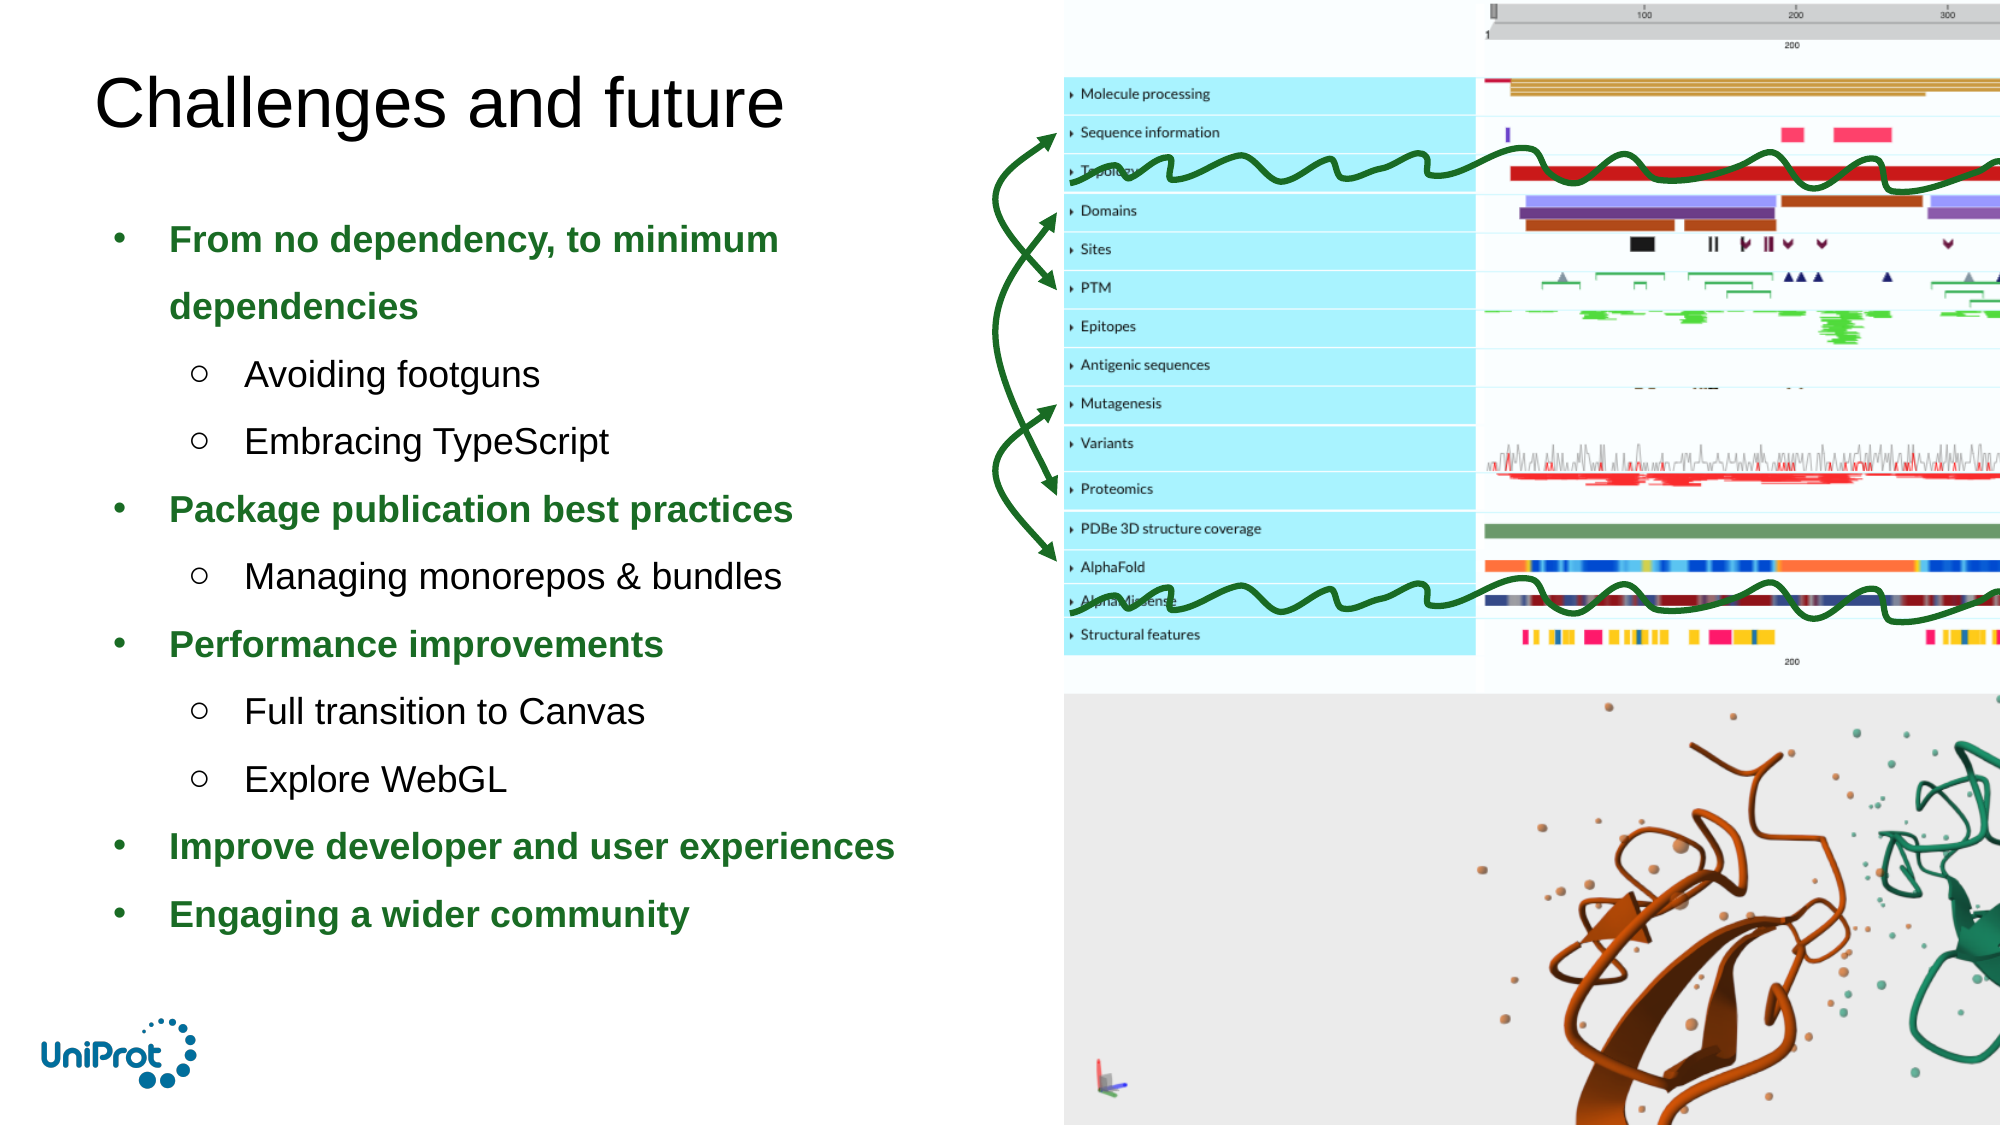

Challenges and future
From no dependency, to minimum dependencies
Avoiding footguns
Embracing TypeScript
Package publication best practices
Managing monorepos & bundles
Performance improvements
Full transition to Canvas
Explore WebGL
Improve developer and user experiences
Engaging a wider community